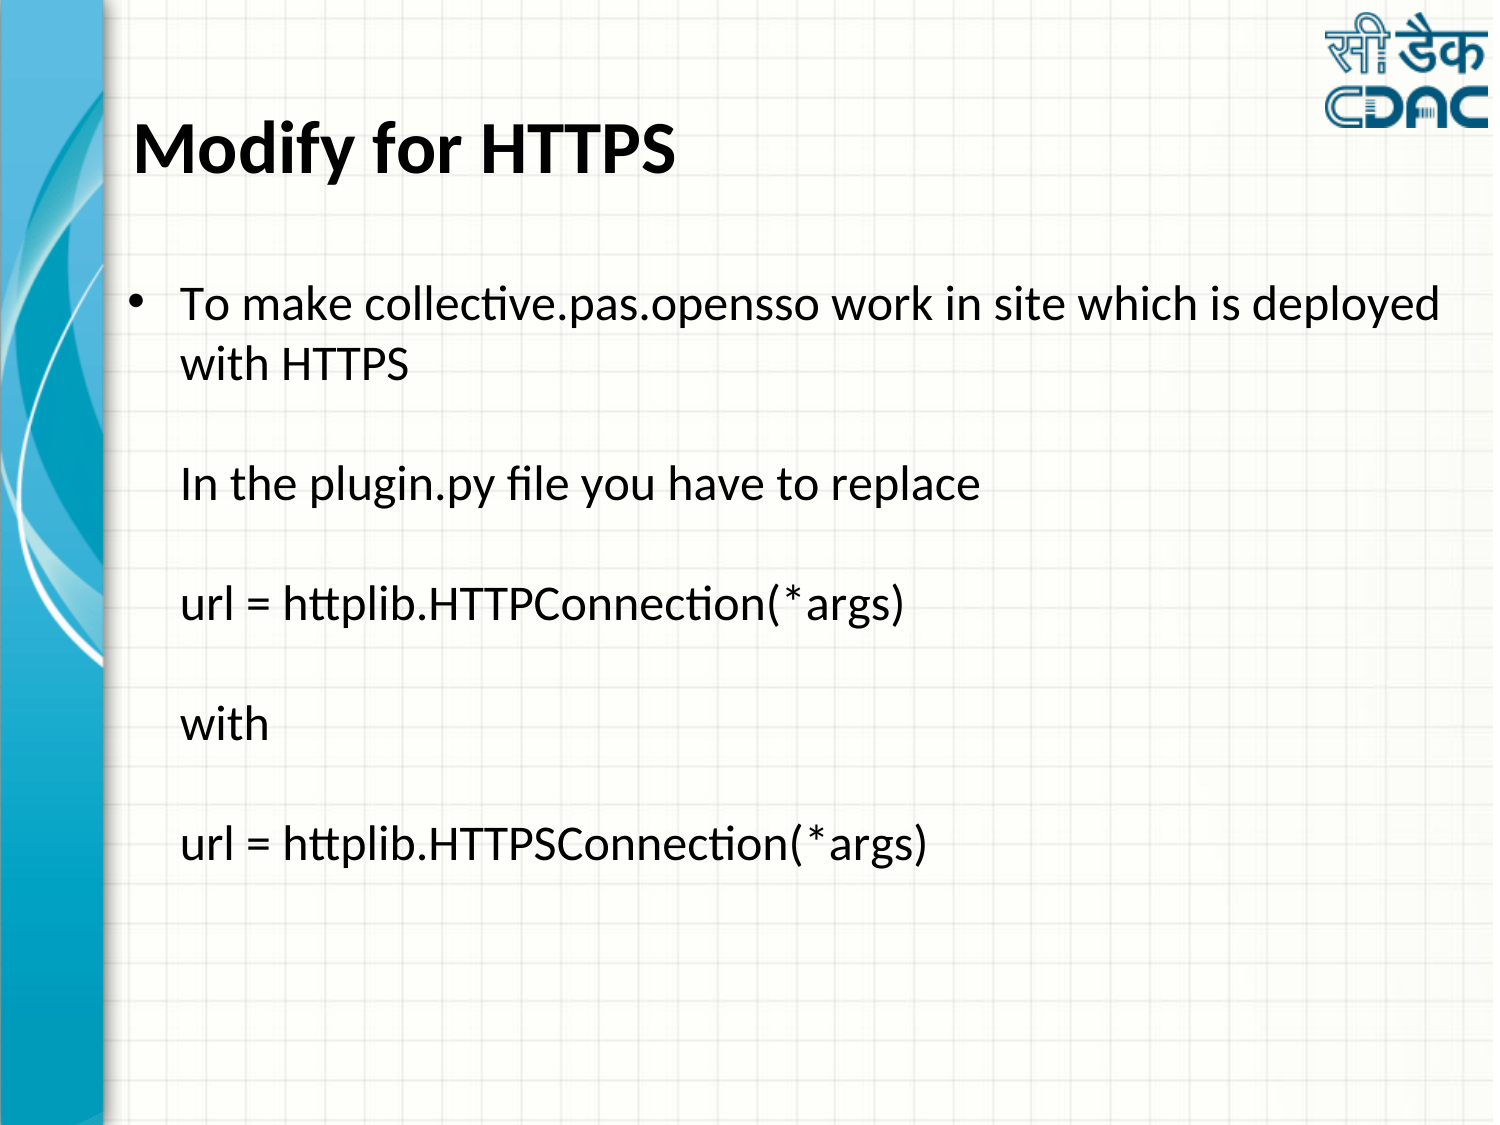

Modify for HTTPS
To make collective.pas.opensso work in site which is deployed with HTTPS
In the plugin.py file you have to replace
url = httplib.HTTPConnection(*args)
with
url = httplib.HTTPSConnection(*args)